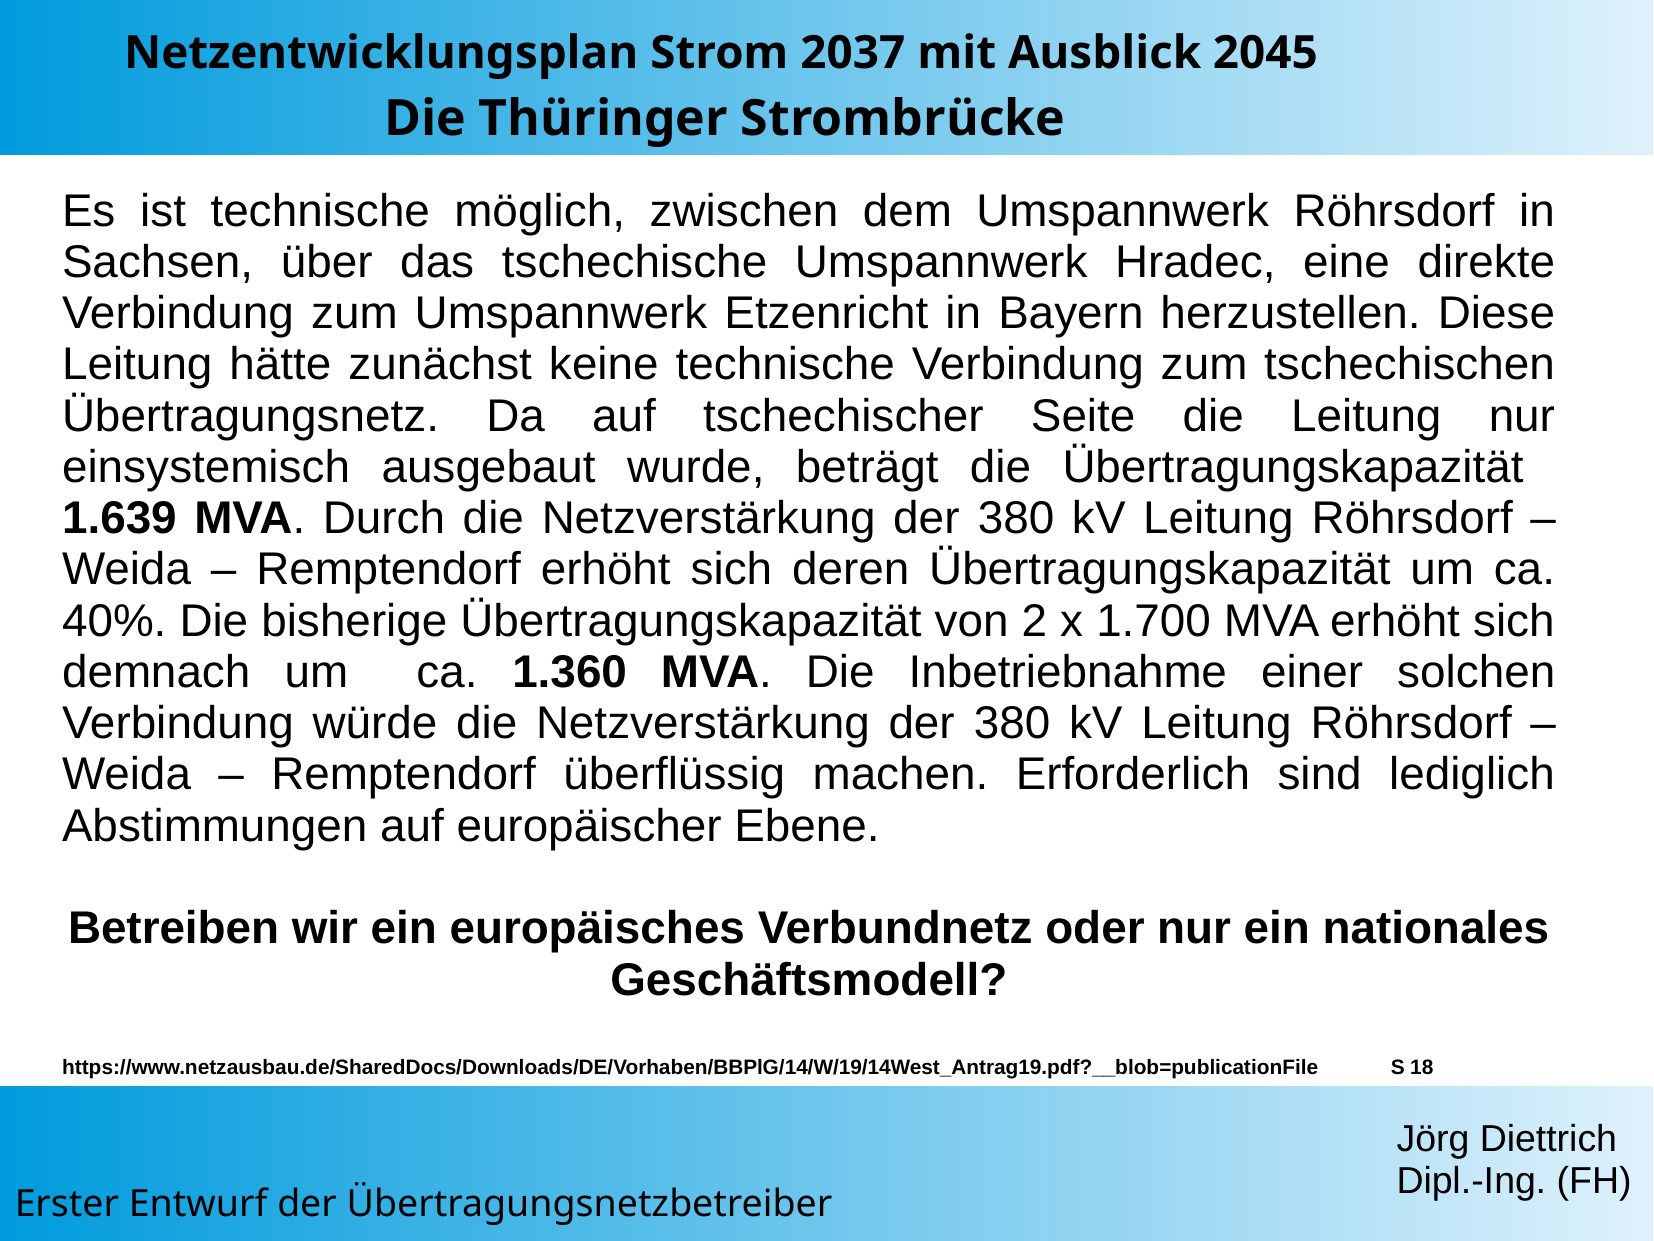

Netzentwicklungsplan Strom 2037 mit Ausblick 2045
 Die Thüringer Strombrücke
Es ist technische möglich, zwischen dem Umspannwerk Röhrsdorf in Sachsen, über das tschechische Umspannwerk Hradec, eine direkte Verbindung zum Umspannwerk Etzenricht in Bayern herzustellen. Diese Leitung hätte zunächst keine technische Verbindung zum tschechischen Übertragungsnetz. Da auf tschechischer Seite die Leitung nur einsystemisch ausgebaut wurde, beträgt die Übertragungskapazität 1.639 MVA. Durch die Netzverstärkung der 380 kV Leitung Röhrsdorf – Weida – Remptendorf erhöht sich deren Übertragungskapazität um ca. 40%. Die bisherige Übertragungskapazität von 2 x 1.700 MVA erhöht sich demnach um ca. 1.360 MVA. Die Inbetriebnahme einer solchen Verbindung würde die Netzverstärkung der 380 kV Leitung Röhrsdorf – Weida – Remptendorf überflüssig machen. Erforderlich sind lediglich Abstimmungen auf europäischer Ebene.
Betreiben wir ein europäisches Verbundnetz oder nur ein nationales Geschäftsmodell?
https://www.netzausbau.de/SharedDocs/Downloads/DE/Vorhaben/BBPlG/14/W/19/14West_Antrag19.pdf?__blob=publicationFile 	S 18
Jörg Diettrich
Dipl.-Ing. (FH)
Erster Entwurf der Übertragungsnetzbetreiber